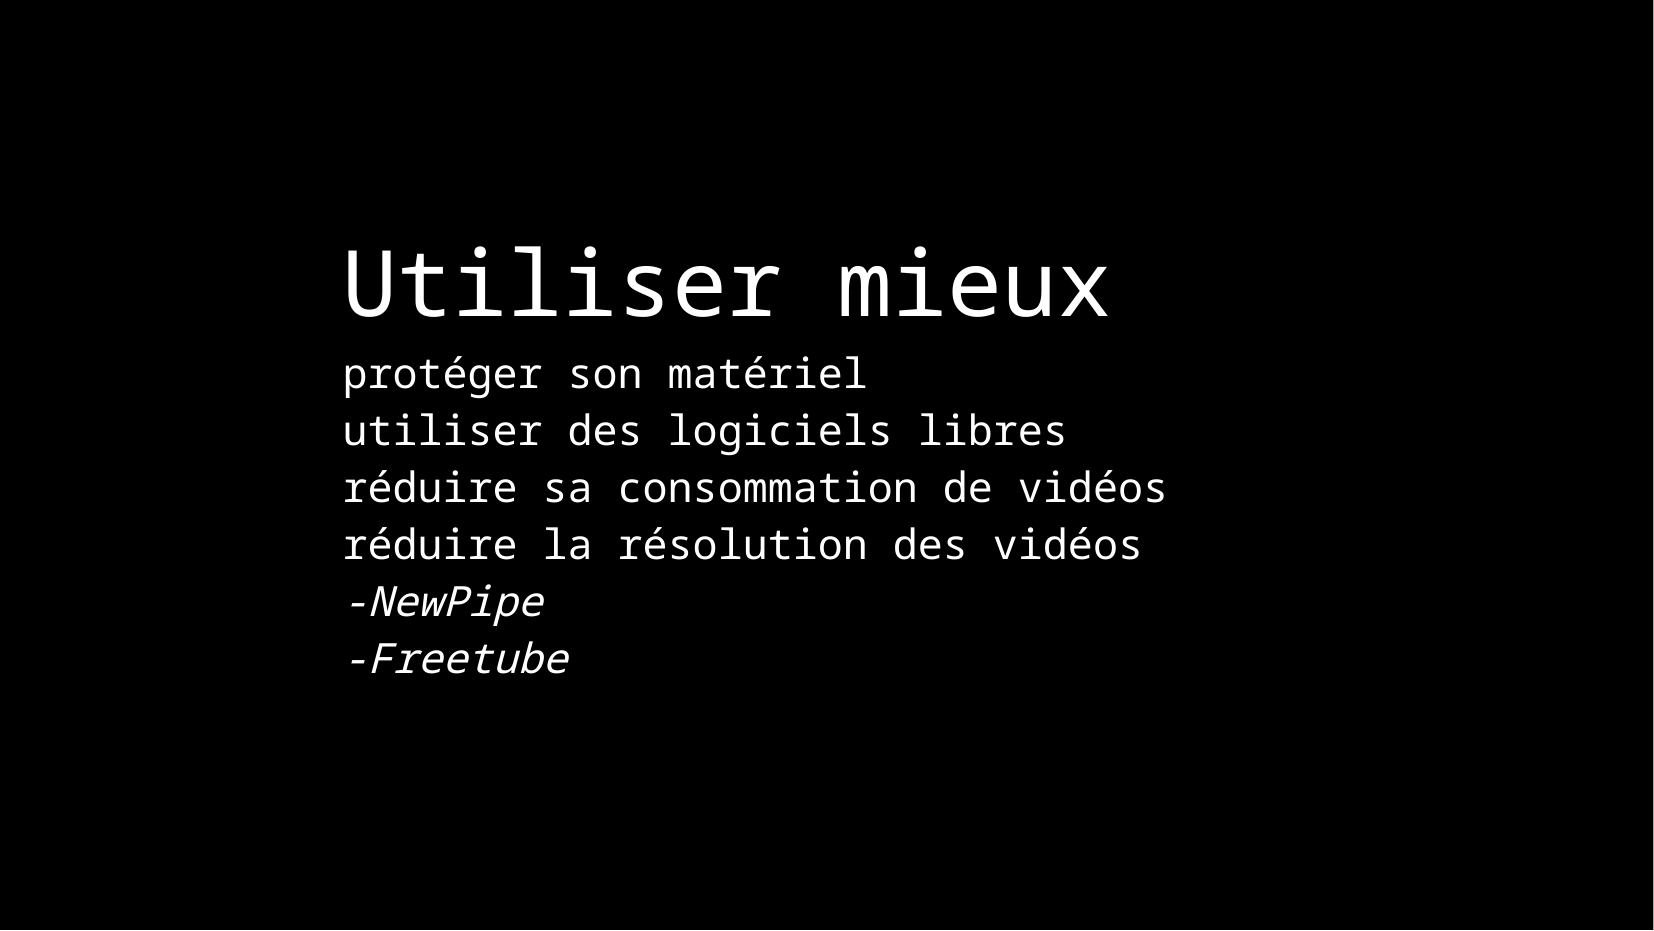

# Utiliser mieux protéger son matériel utiliser des logiciels libres réduire sa consommation de vidéos réduire la résolution des vidéos -NewPipe -Freetube